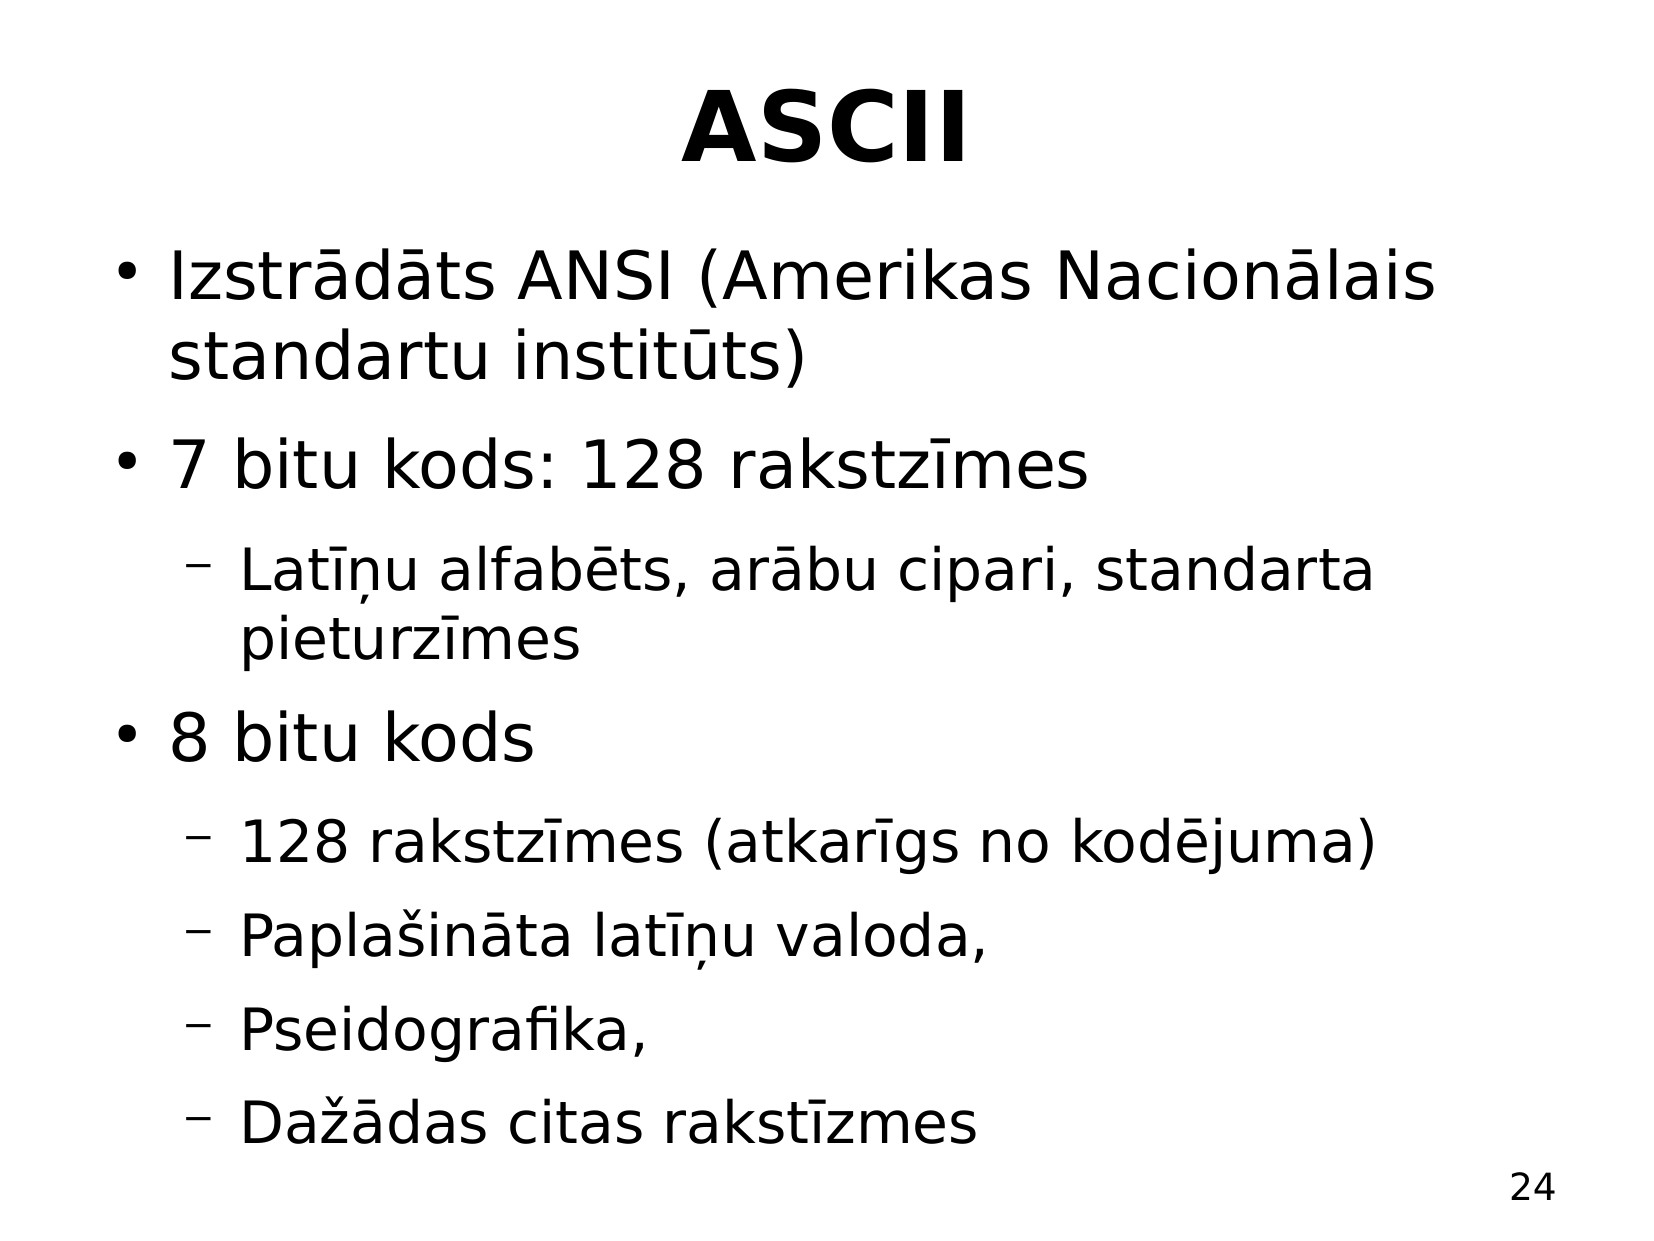

# ASCII
Izstrādāts ANSI (Amerikas Nacionālais standartu institūts)
7 bitu kods: 128 rakstzīmes
Latīņu alfabēts, arābu cipari, standarta pieturzīmes
8 bitu kods
128 rakstzīmes (atkarīgs no kodējuma)
Paplašināta latīņu valoda,
Pseidografika,
Dažādas citas rakstīzmes